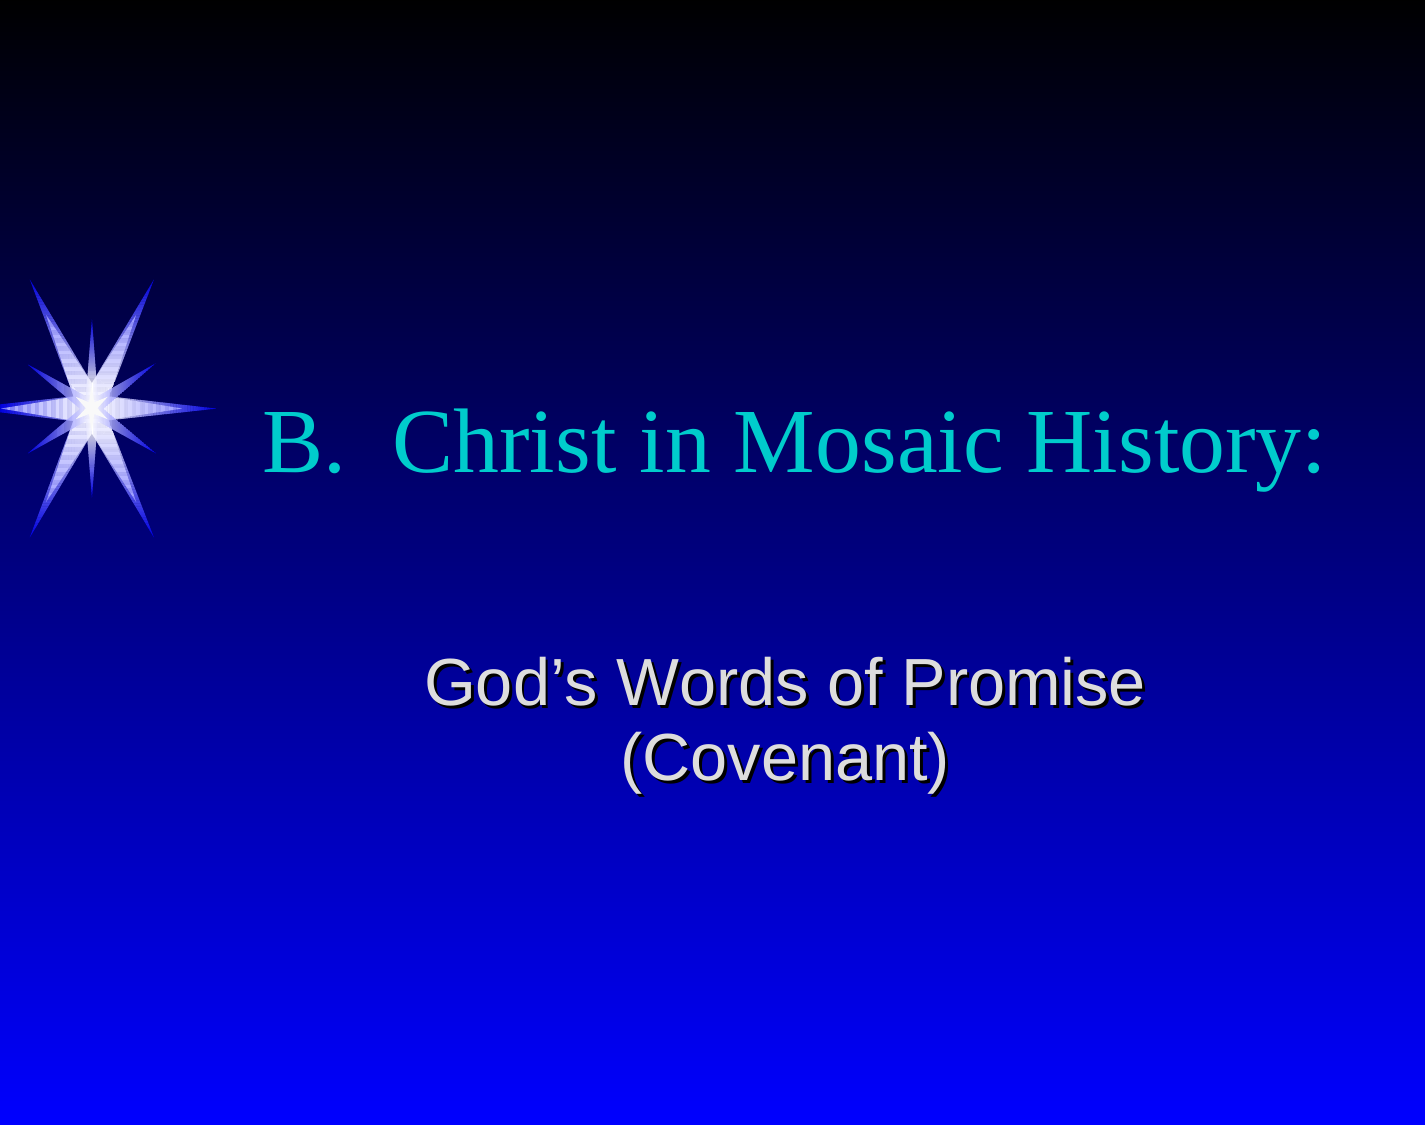

# B. Christ in Mosaic History:
God’s Words of Promise (Covenant)